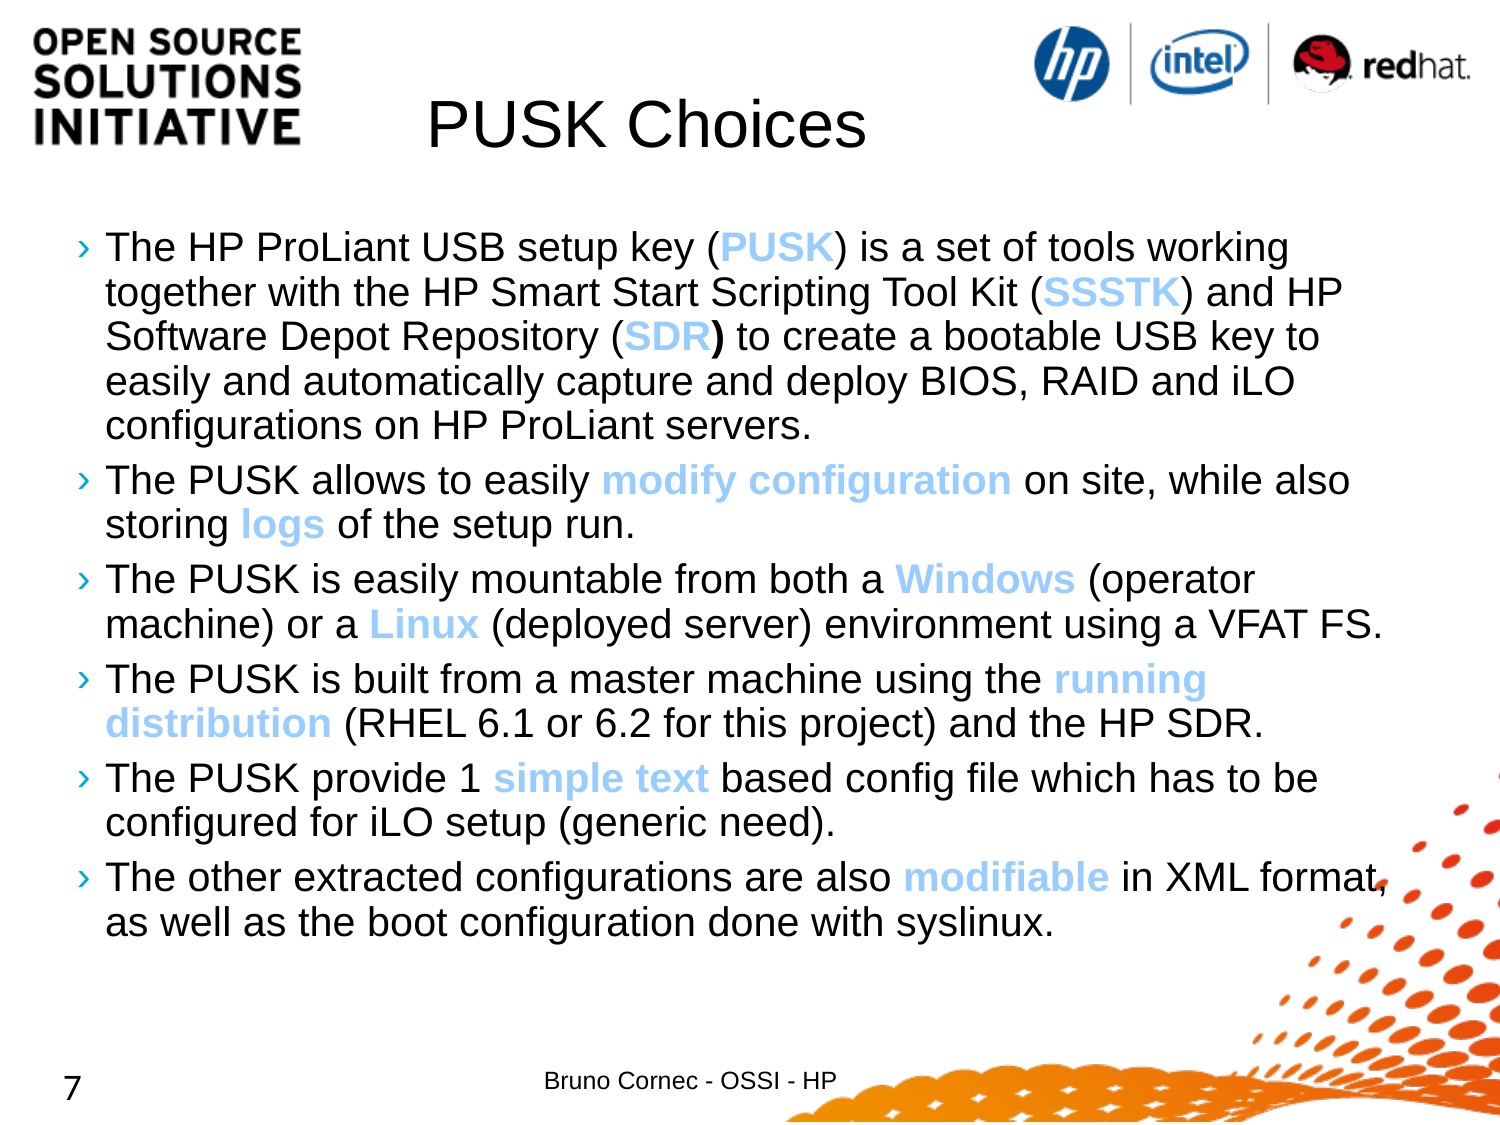

# PUSK Choices
The HP ProLiant USB setup key (PUSK) is a set of tools working together with the HP Smart Start Scripting Tool Kit (SSSTK) and HP Software Depot Repository (SDR) to create a bootable USB key to easily and automatically capture and deploy BIOS, RAID and iLO configurations on HP ProLiant servers.
The PUSK allows to easily modify configuration on site, while also storing logs of the setup run.
The PUSK is easily mountable from both a Windows (operator machine) or a Linux (deployed server) environment using a VFAT FS.
The PUSK is built from a master machine using the running distribution (RHEL 6.1 or 6.2 for this project) and the HP SDR.
The PUSK provide 1 simple text based config file which has to be configured for iLO setup (generic need).
The other extracted configurations are also modifiable in XML format, as well as the boot configuration done with syslinux.